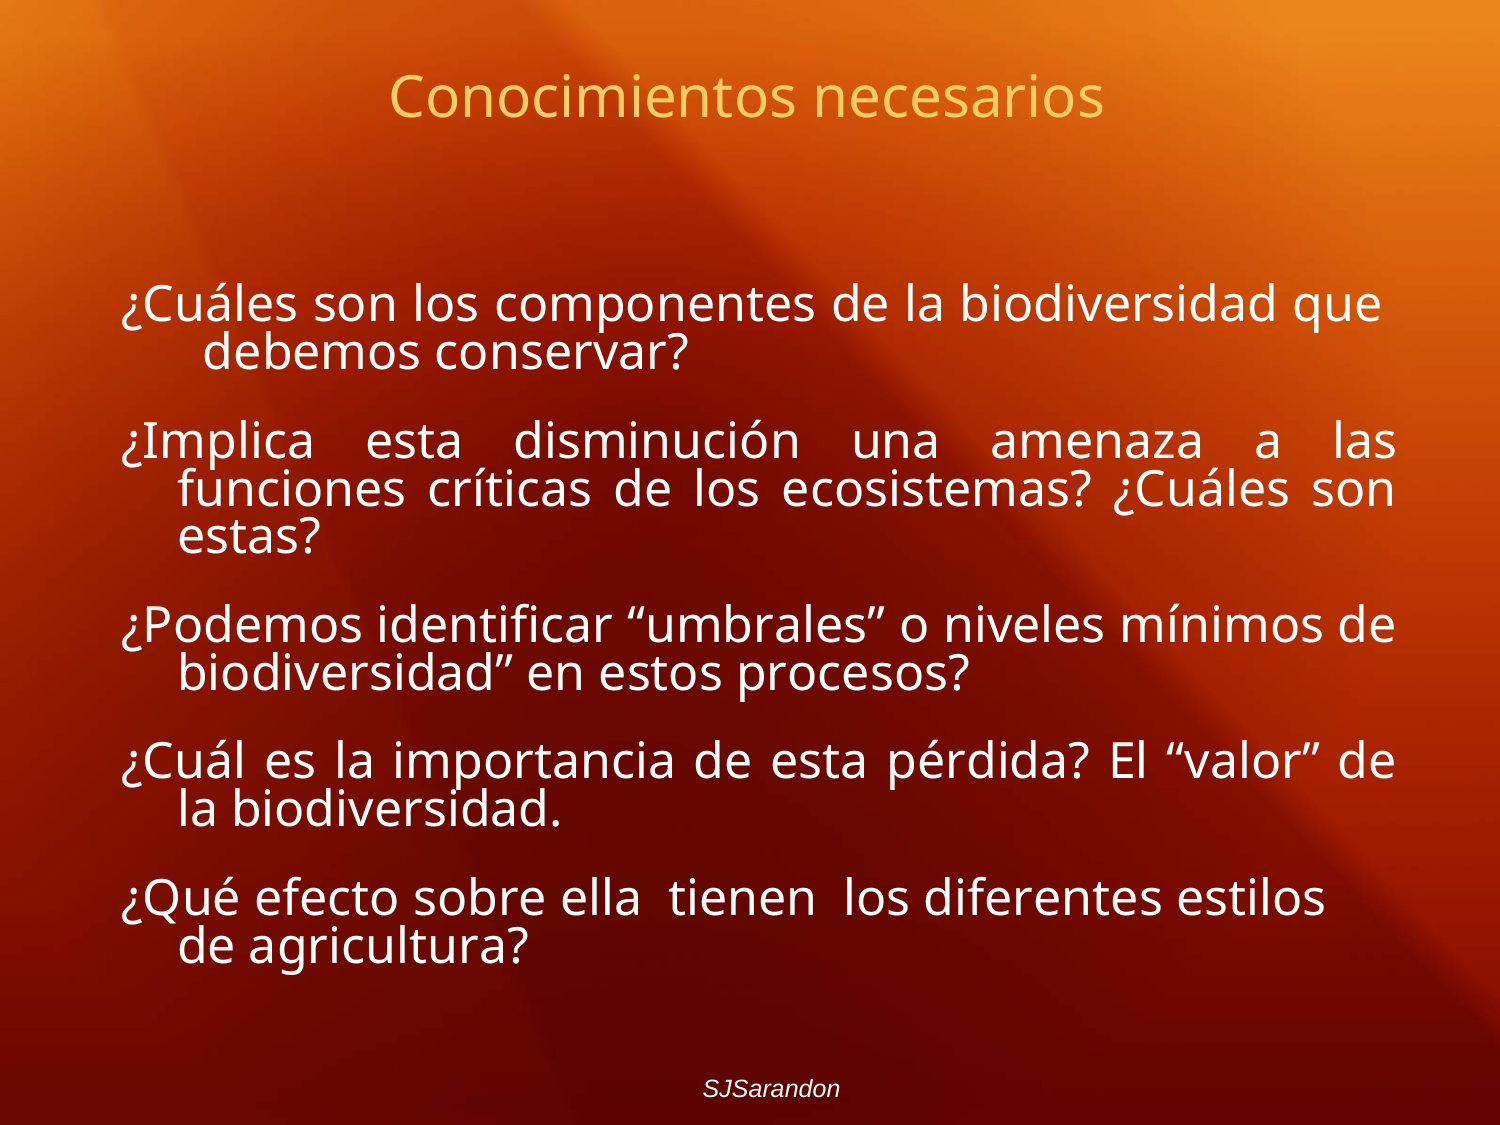

Conocimientos necesarios
¿Cuáles son los componentes de la biodiversidad que debemos conservar?
¿Implica esta disminución una amenaza a las funciones críticas de los ecosistemas? ¿Cuáles son estas?
¿Podemos identificar “umbrales” o niveles mínimos de biodiversidad” en estos procesos?
¿Cuál es la importancia de esta pérdida? El “valor” de la biodiversidad.
¿Qué efecto sobre ella tienen los diferentes estilos de agricultura?
SJSarandon